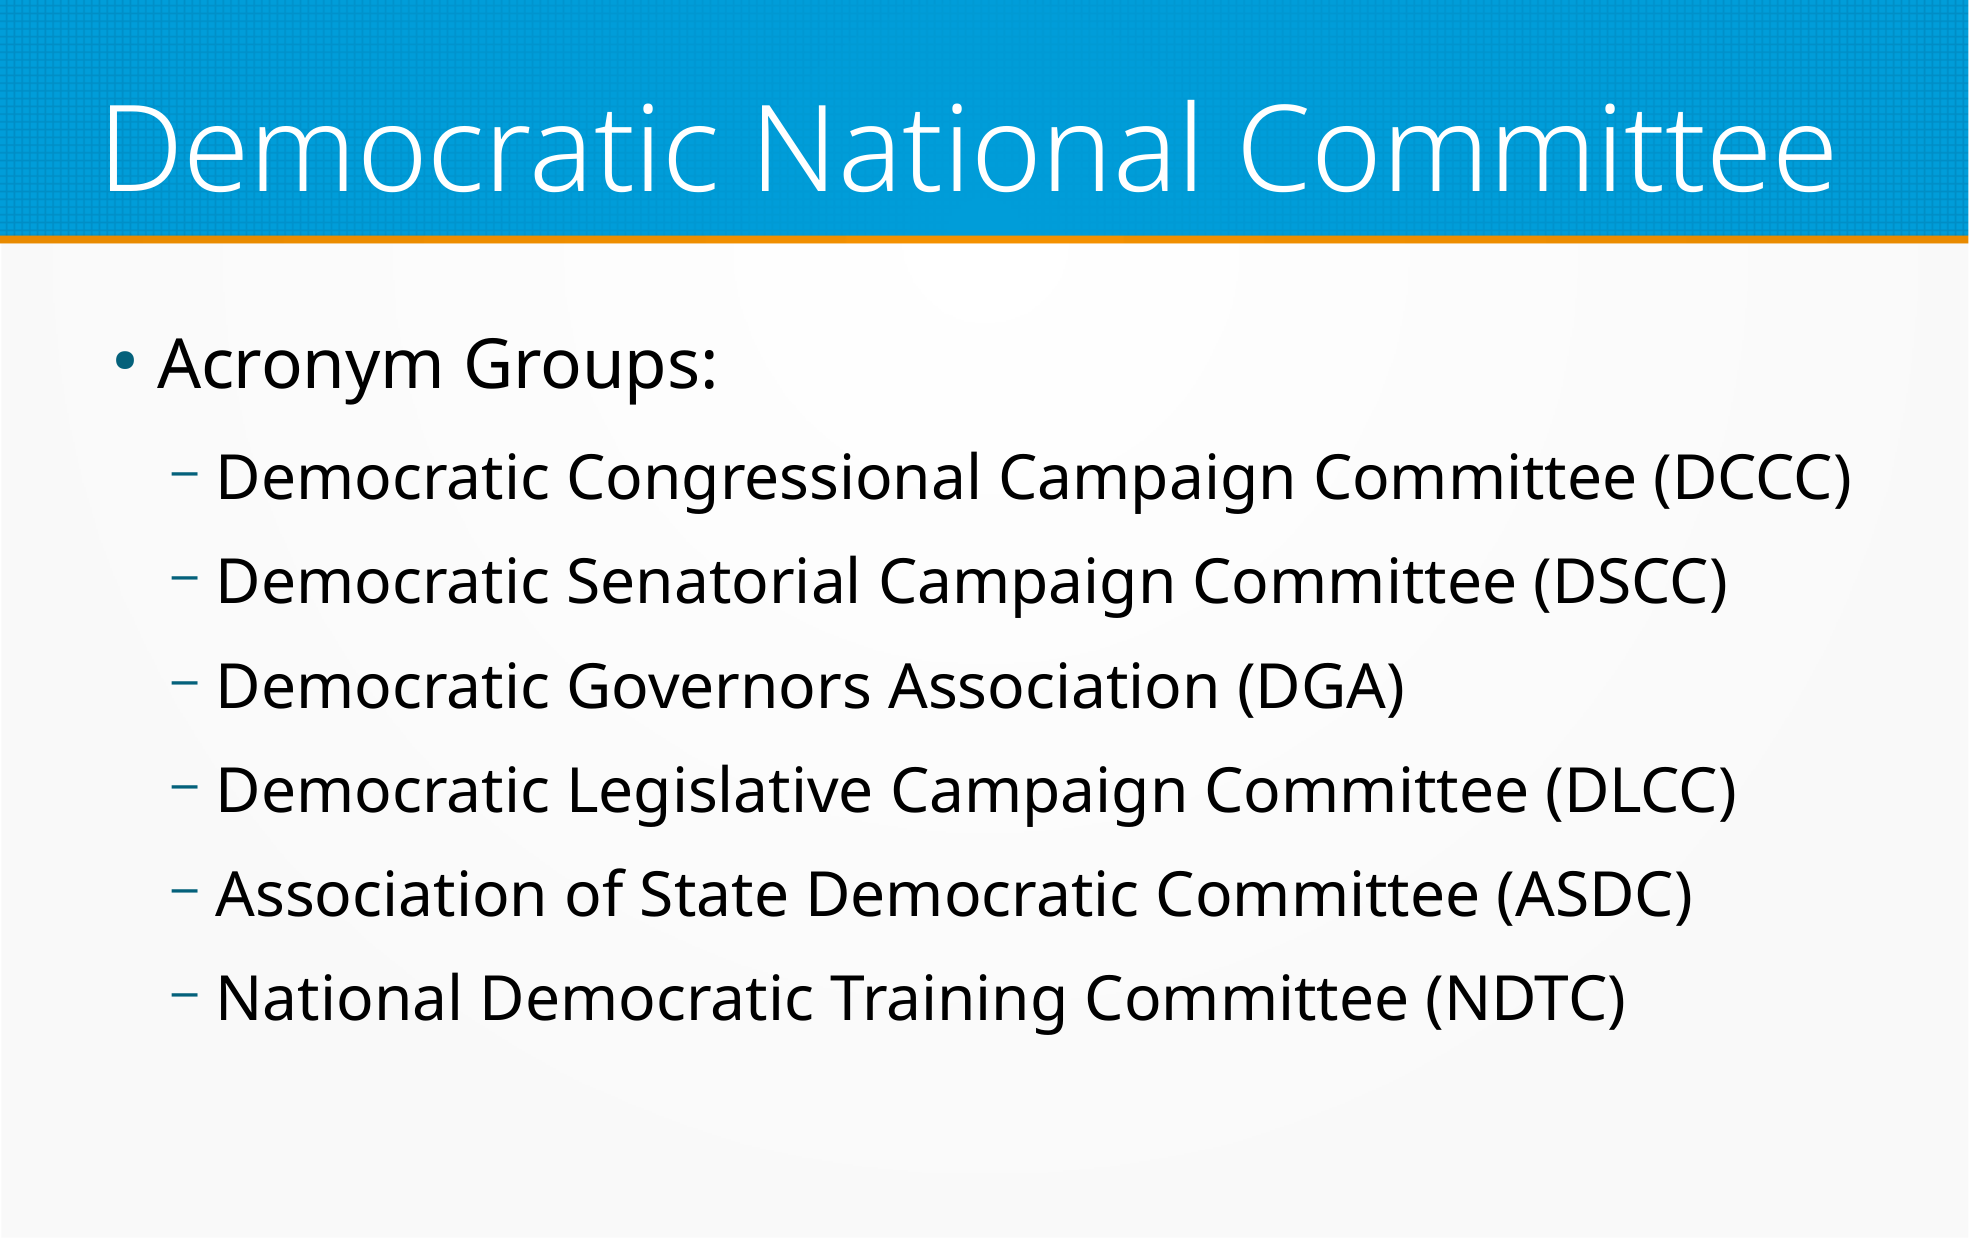

# Democratic National Committee
Acronym Groups:
Democratic Congressional Campaign Committee (DCCC)
Democratic Senatorial Campaign Committee (DSCC)
Democratic Governors Association (DGA)
Democratic Legislative Campaign Committee (DLCC)
Association of State Democratic Committee (ASDC)
National Democratic Training Committee (NDTC)